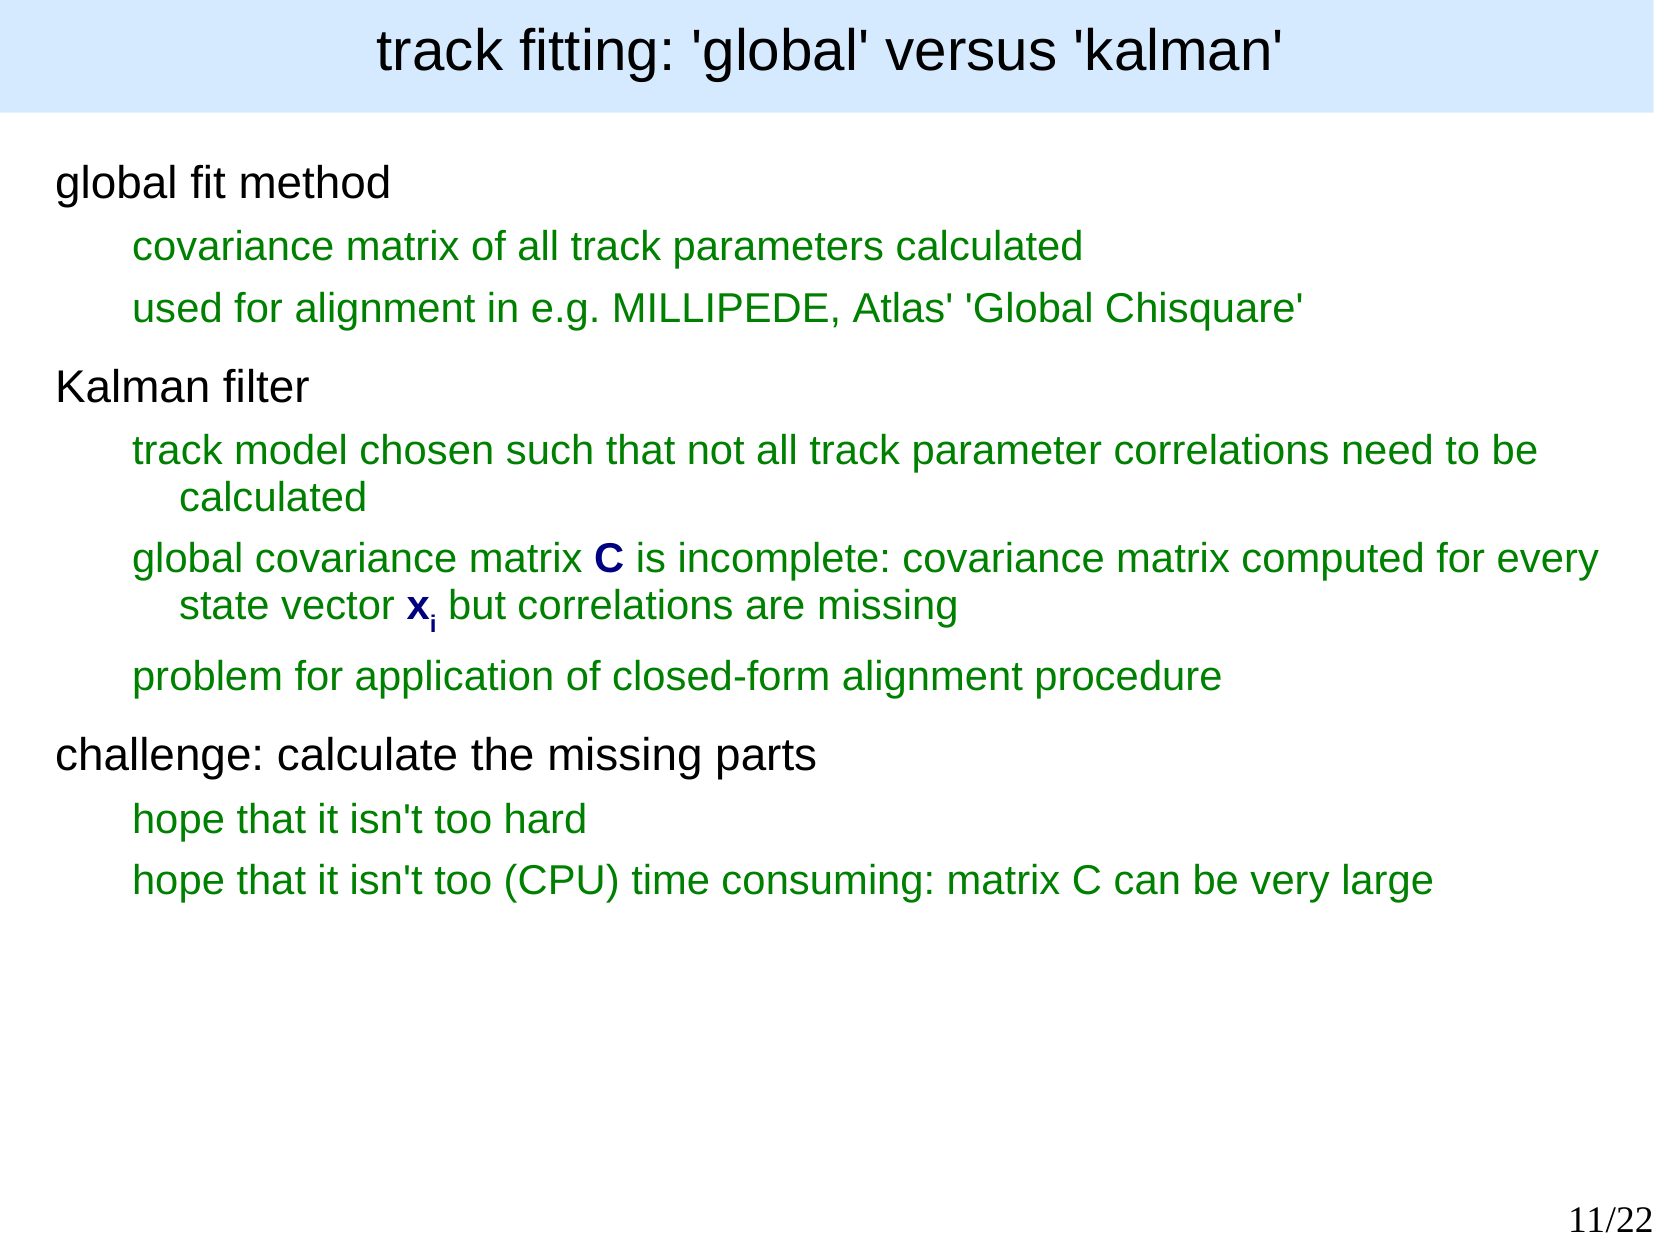

# track fitting: 'global' versus 'kalman'
global fit method
covariance matrix of all track parameters calculated
used for alignment in e.g. MILLIPEDE, Atlas' 'Global Chisquare'
Kalman filter
track model chosen such that not all track parameter correlations need to be calculated
global covariance matrix C is incomplete: covariance matrix computed for every state vector xi but correlations are missing
problem for application of closed-form alignment procedure
challenge: calculate the missing parts
hope that it isn't too hard
hope that it isn't too (CPU) time consuming: matrix C can be very large
11